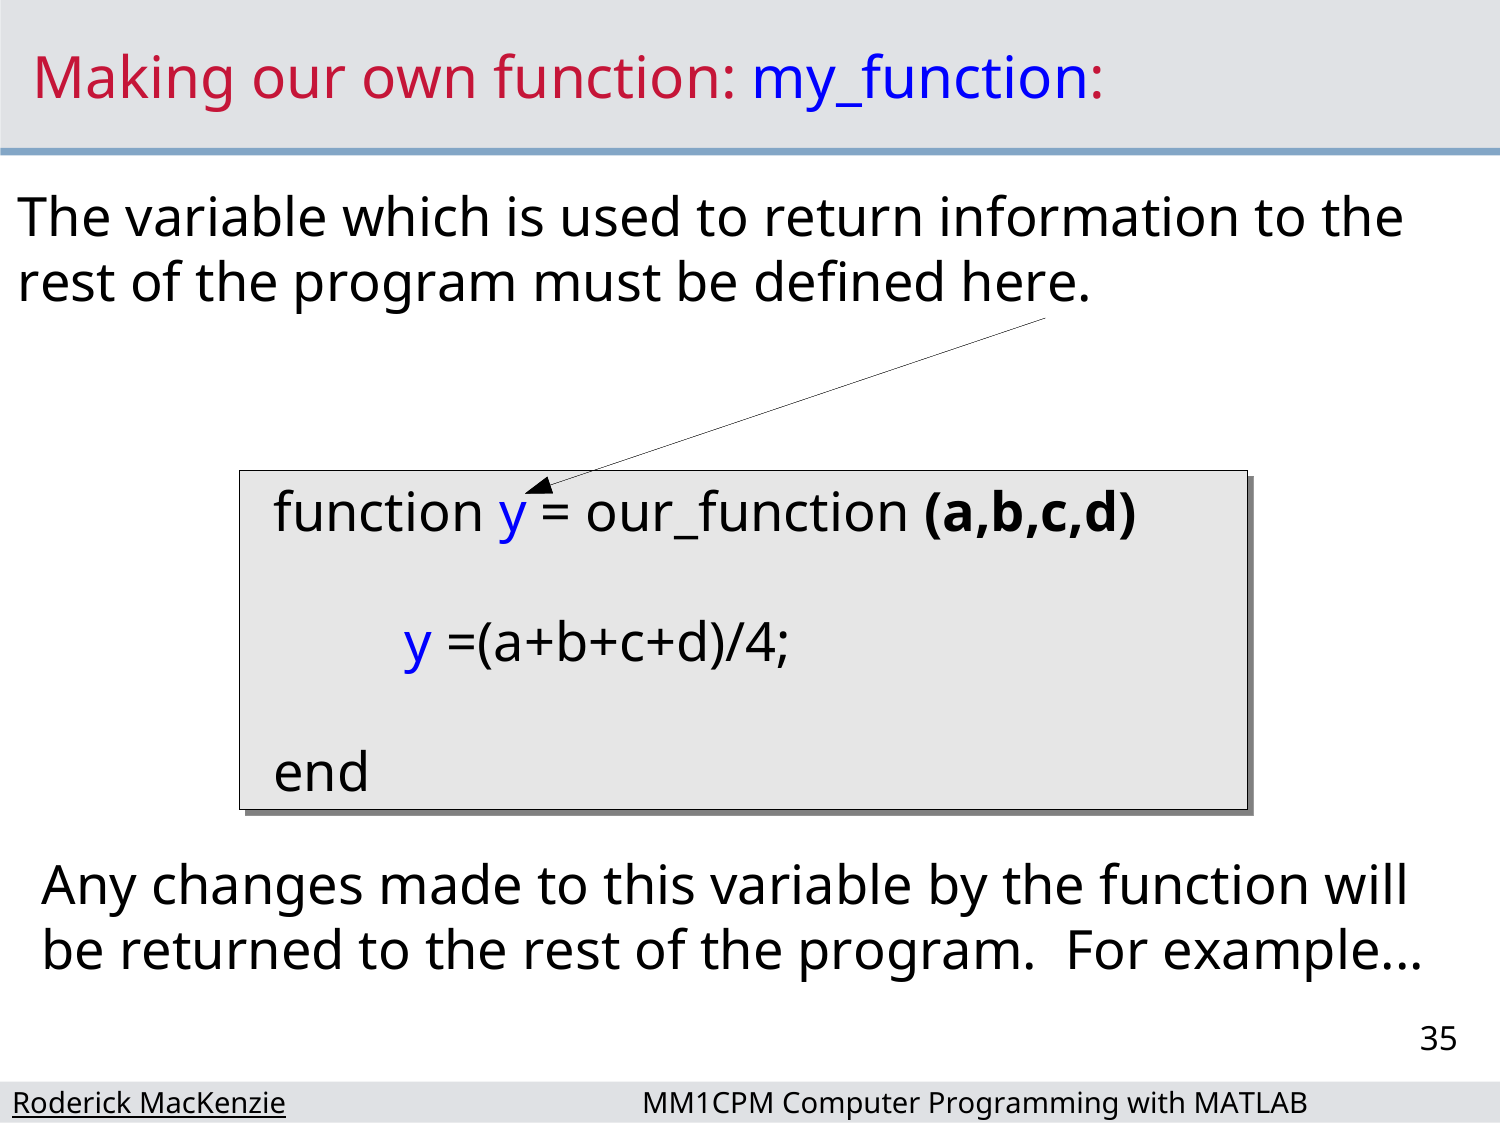

# Making our own function: my_function:
The variable which is used to return information to the rest of the program must be defined here.
function y = our_function (a,b,c,d)
	y =(a+b+c+d)/4;
end
Any changes made to this variable by the function will be returned to the rest of the program. For example...